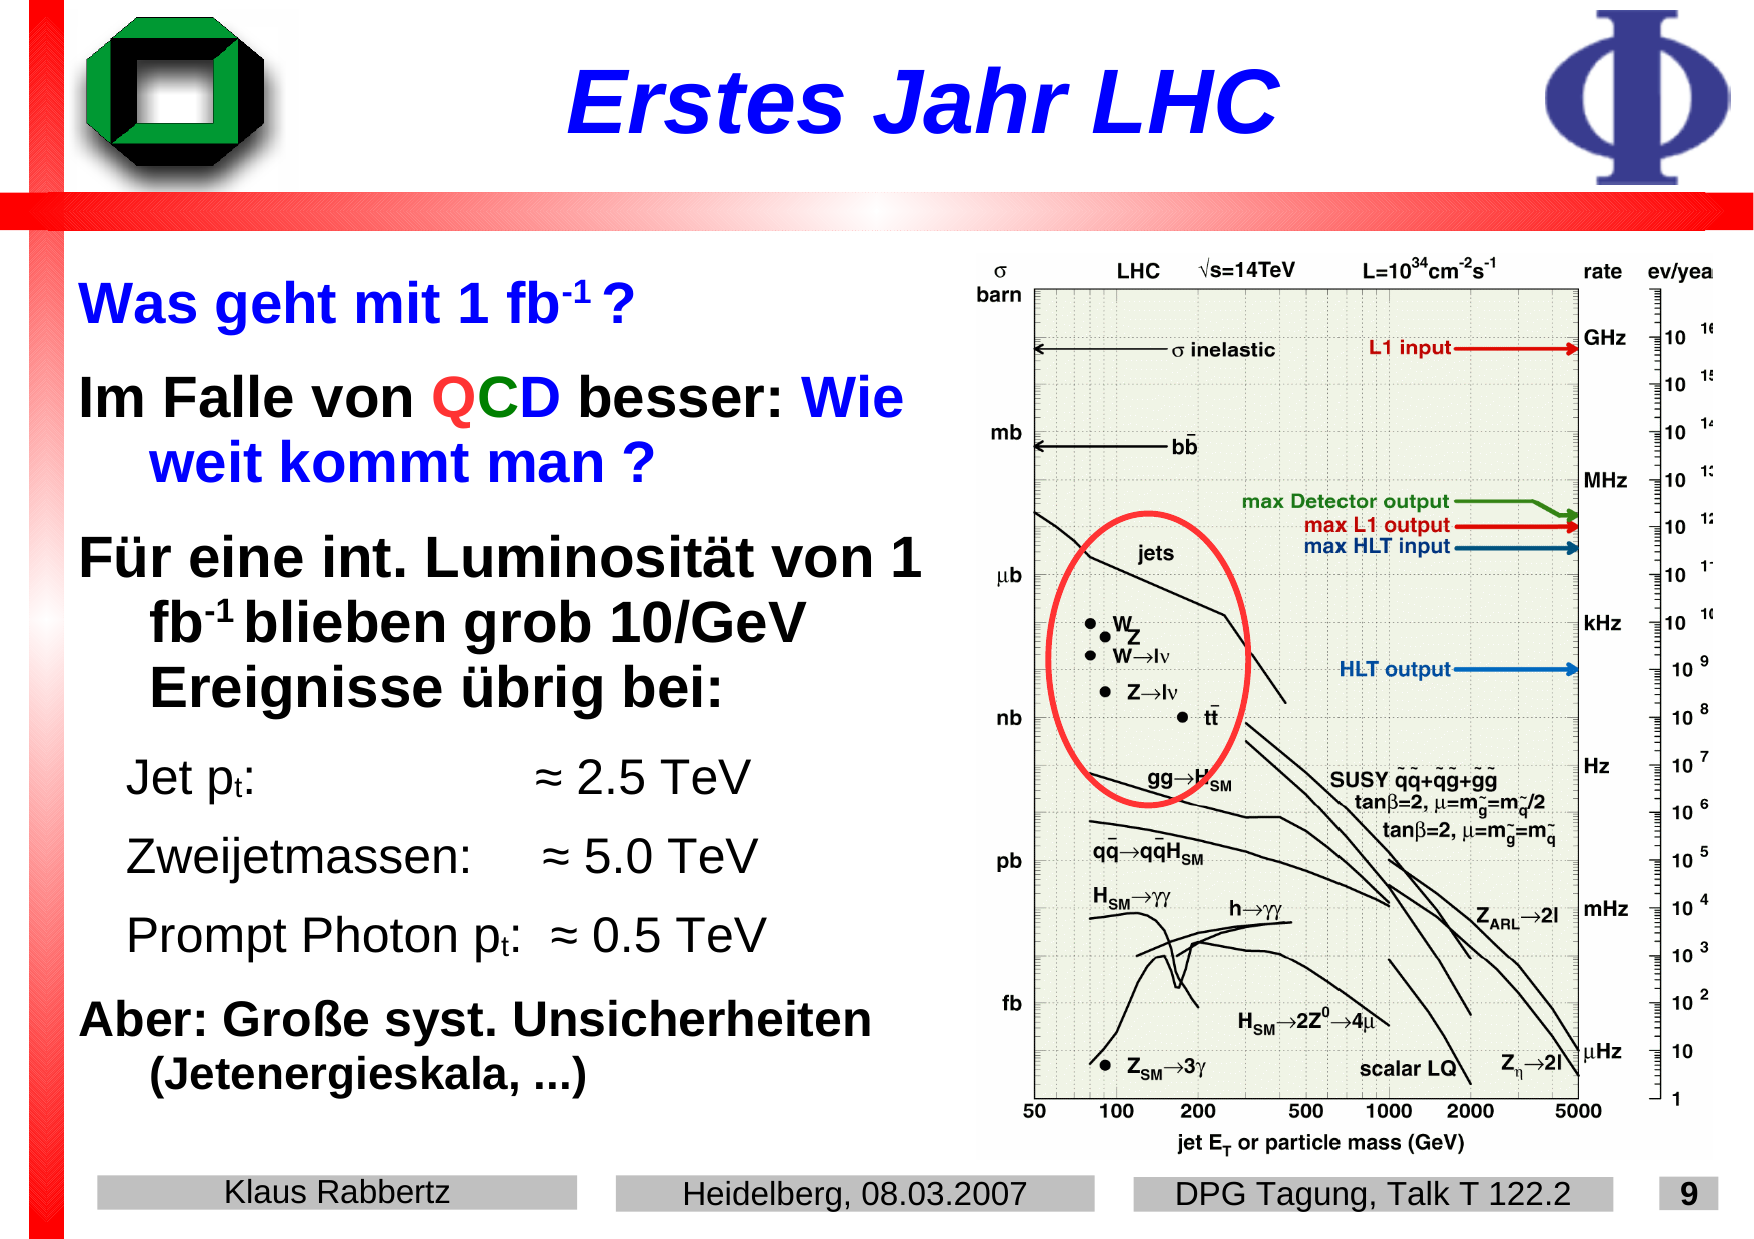

# Erstes Jahr LHC
Was geht mit 1 fb-1 ?
Im Falle von QCD besser: Wie weit kommt man ?
Für eine int. Luminosität von 1 fb-1 blieben grob 10/GeV Ereignisse übrig bei:
Jet pt: ≈ 2.5 TeV
Zweijetmassen: ≈ 5.0 TeV
Prompt Photon pt: ≈ 0.5 TeV
Aber: Große syst. Unsicherheiten (Jetenergieskala, ...)